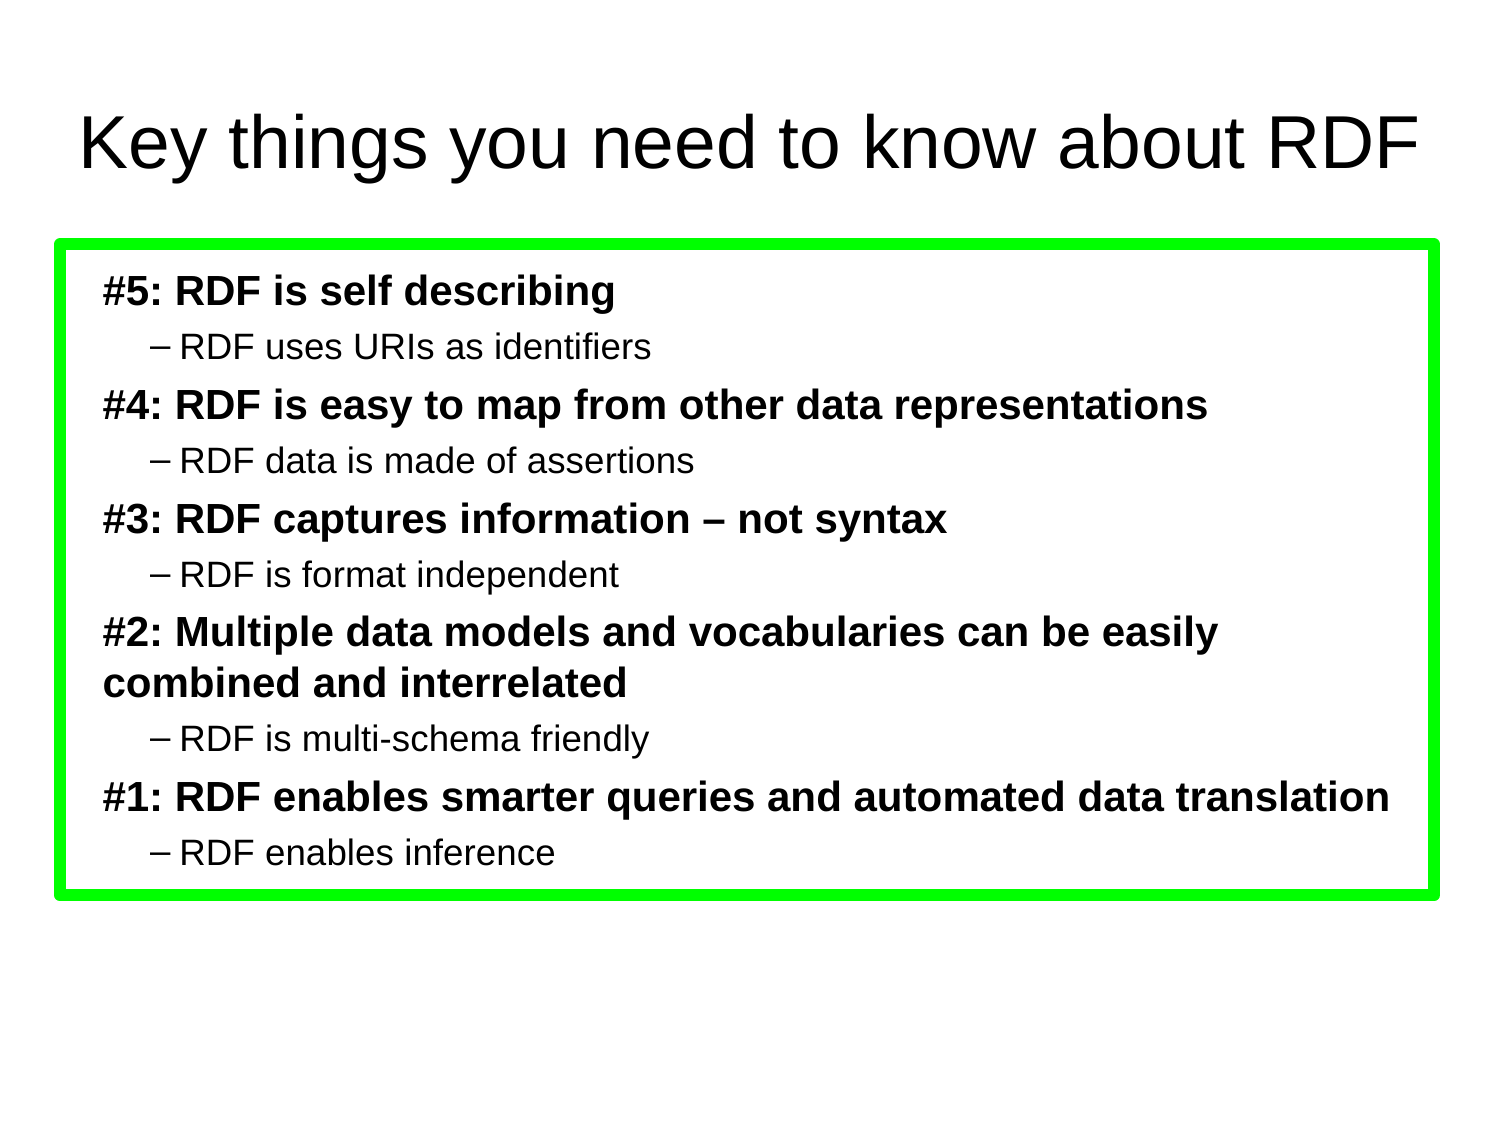

# Key things you need to know about RDF
#5: RDF is self describing
RDF uses URIs as identifiers
#4: RDF is easy to map from other data representations
RDF data is made of assertions
#3: RDF captures information – not syntax
RDF is format independent
#2: Multiple data models and vocabularies can be easily combined and interrelated
RDF is multi-schema friendly
#1: RDF enables smarter queries and automated data translation
RDF enables inference